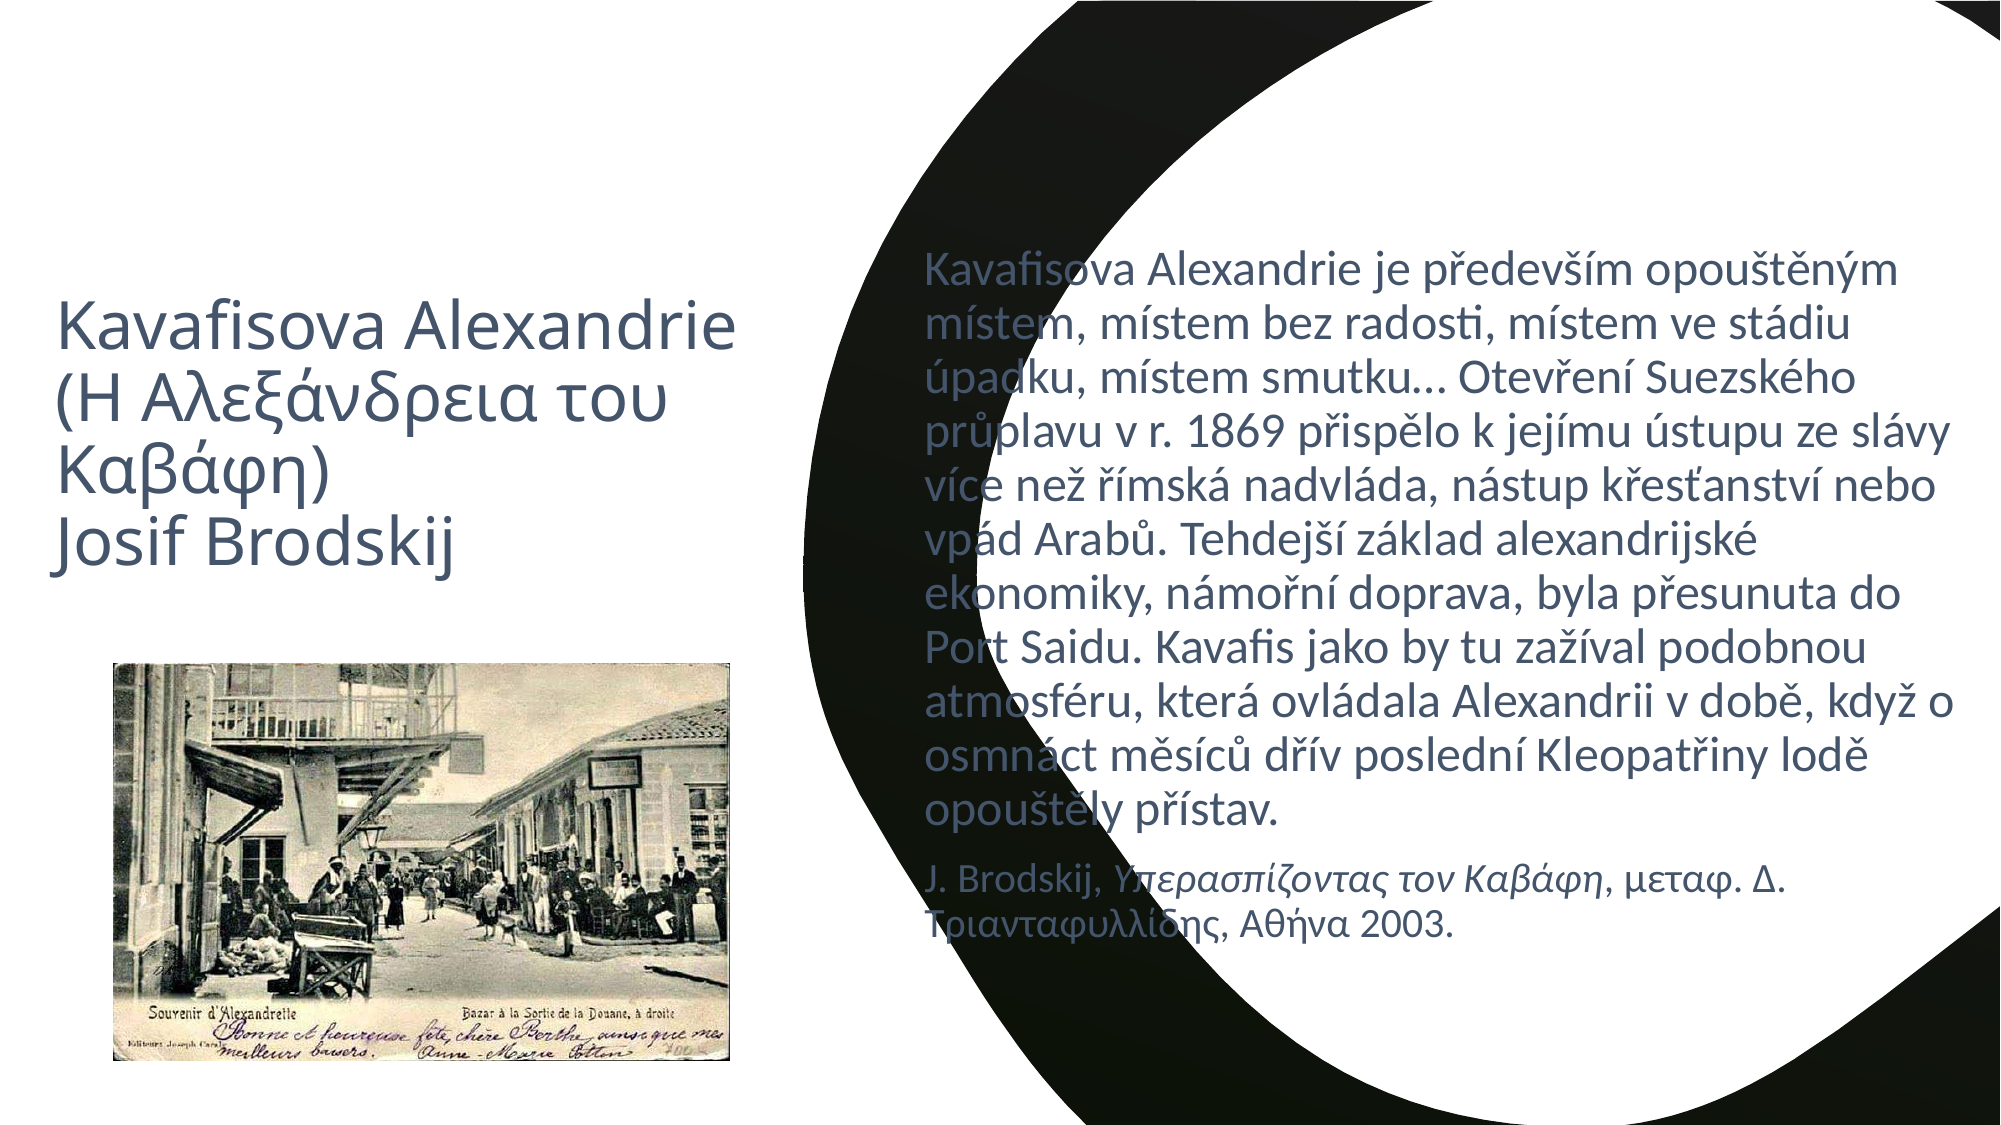

# Kavafisova Alexandrie (Η Αλεξάνδρεια του Καβάφη) Josif Brodskij
Kavafisova Alexandrie je především opouštěným místem, místem bez radosti, místem ve stádiu úpadku, místem smutku… Otevření Suezského průplavu v r. 1869 přispělo k jejímu ústupu ze slávy více než římská nadvláda, nástup křesťanství nebo vpád Arabů. Tehdejší základ alexandrijské ekonomiky, námořní doprava, byla přesunuta do Port Saidu. Kavafis jako by tu zažíval podobnou atmosféru, která ovládala Alexandrii v době, když o osmnáct měsíců dřív poslední Kleopatřiny lodě opouštěly přístav.
J. Brodskij, Υπερασπίζοντας τον Καβάφη, μεταφ. Δ. Τριανταφυλλίδης, Αθήνα 2003.